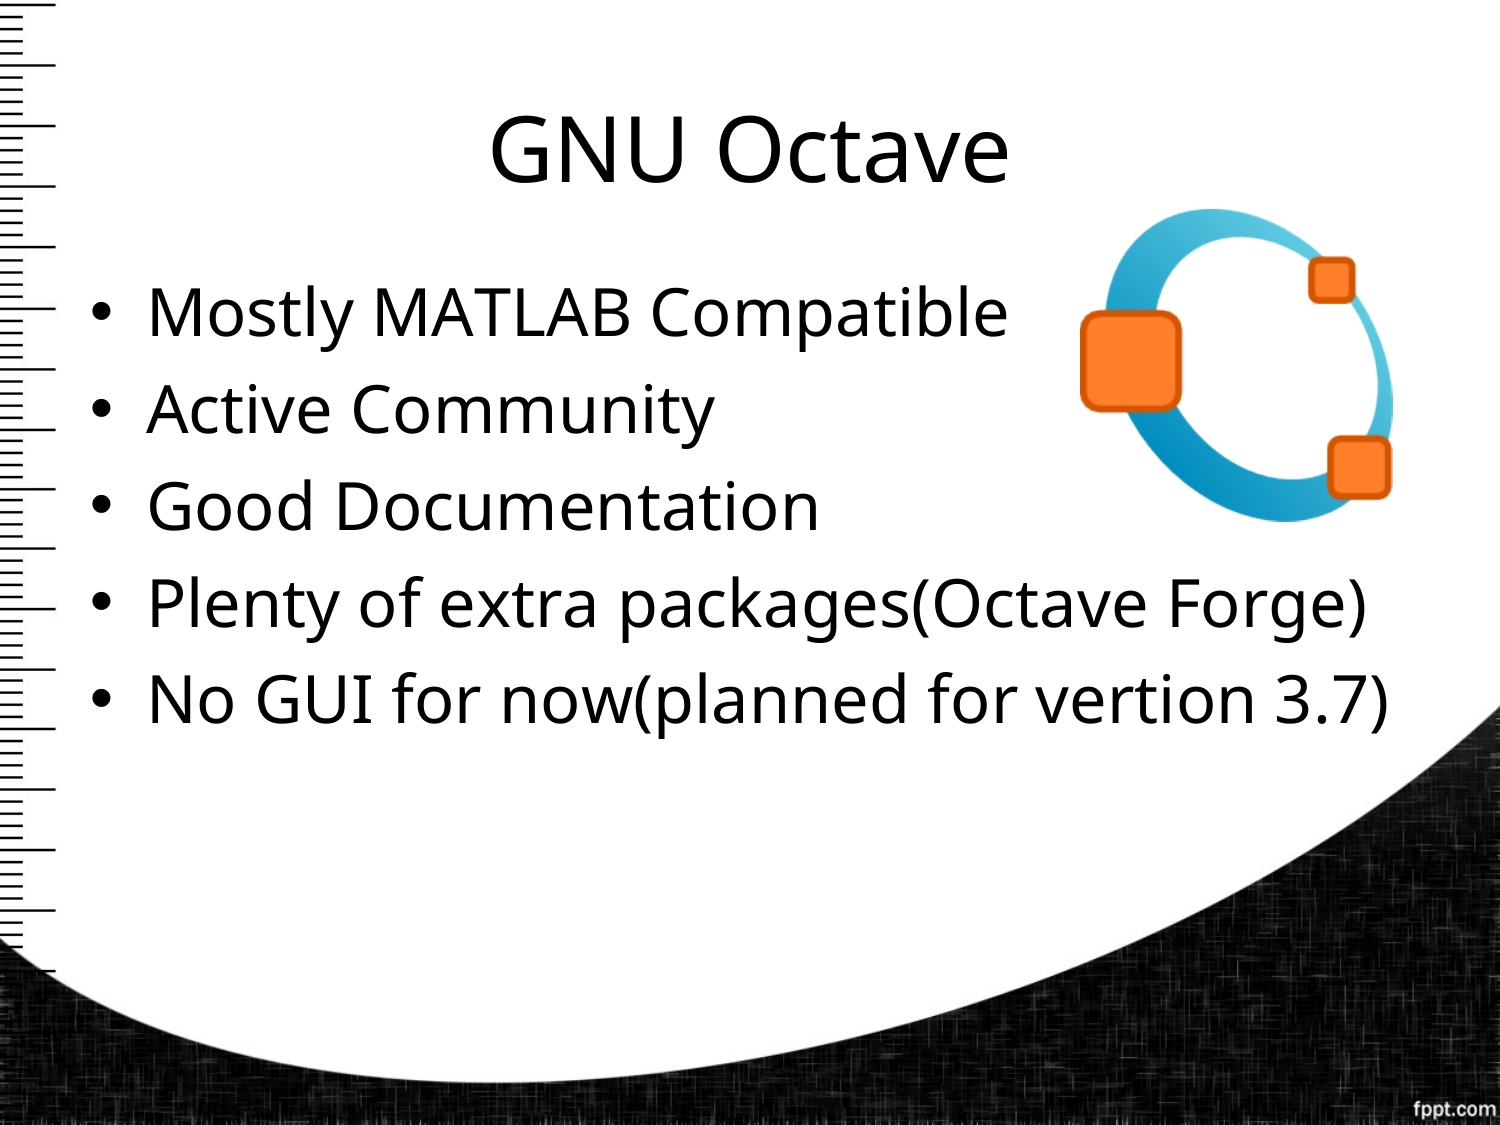

# GNU Octave
Mostly MATLAB Compatible
Active Community
Good Documentation
Plenty of extra packages(Octave Forge)
No GUI for now(planned for vertion 3.7)